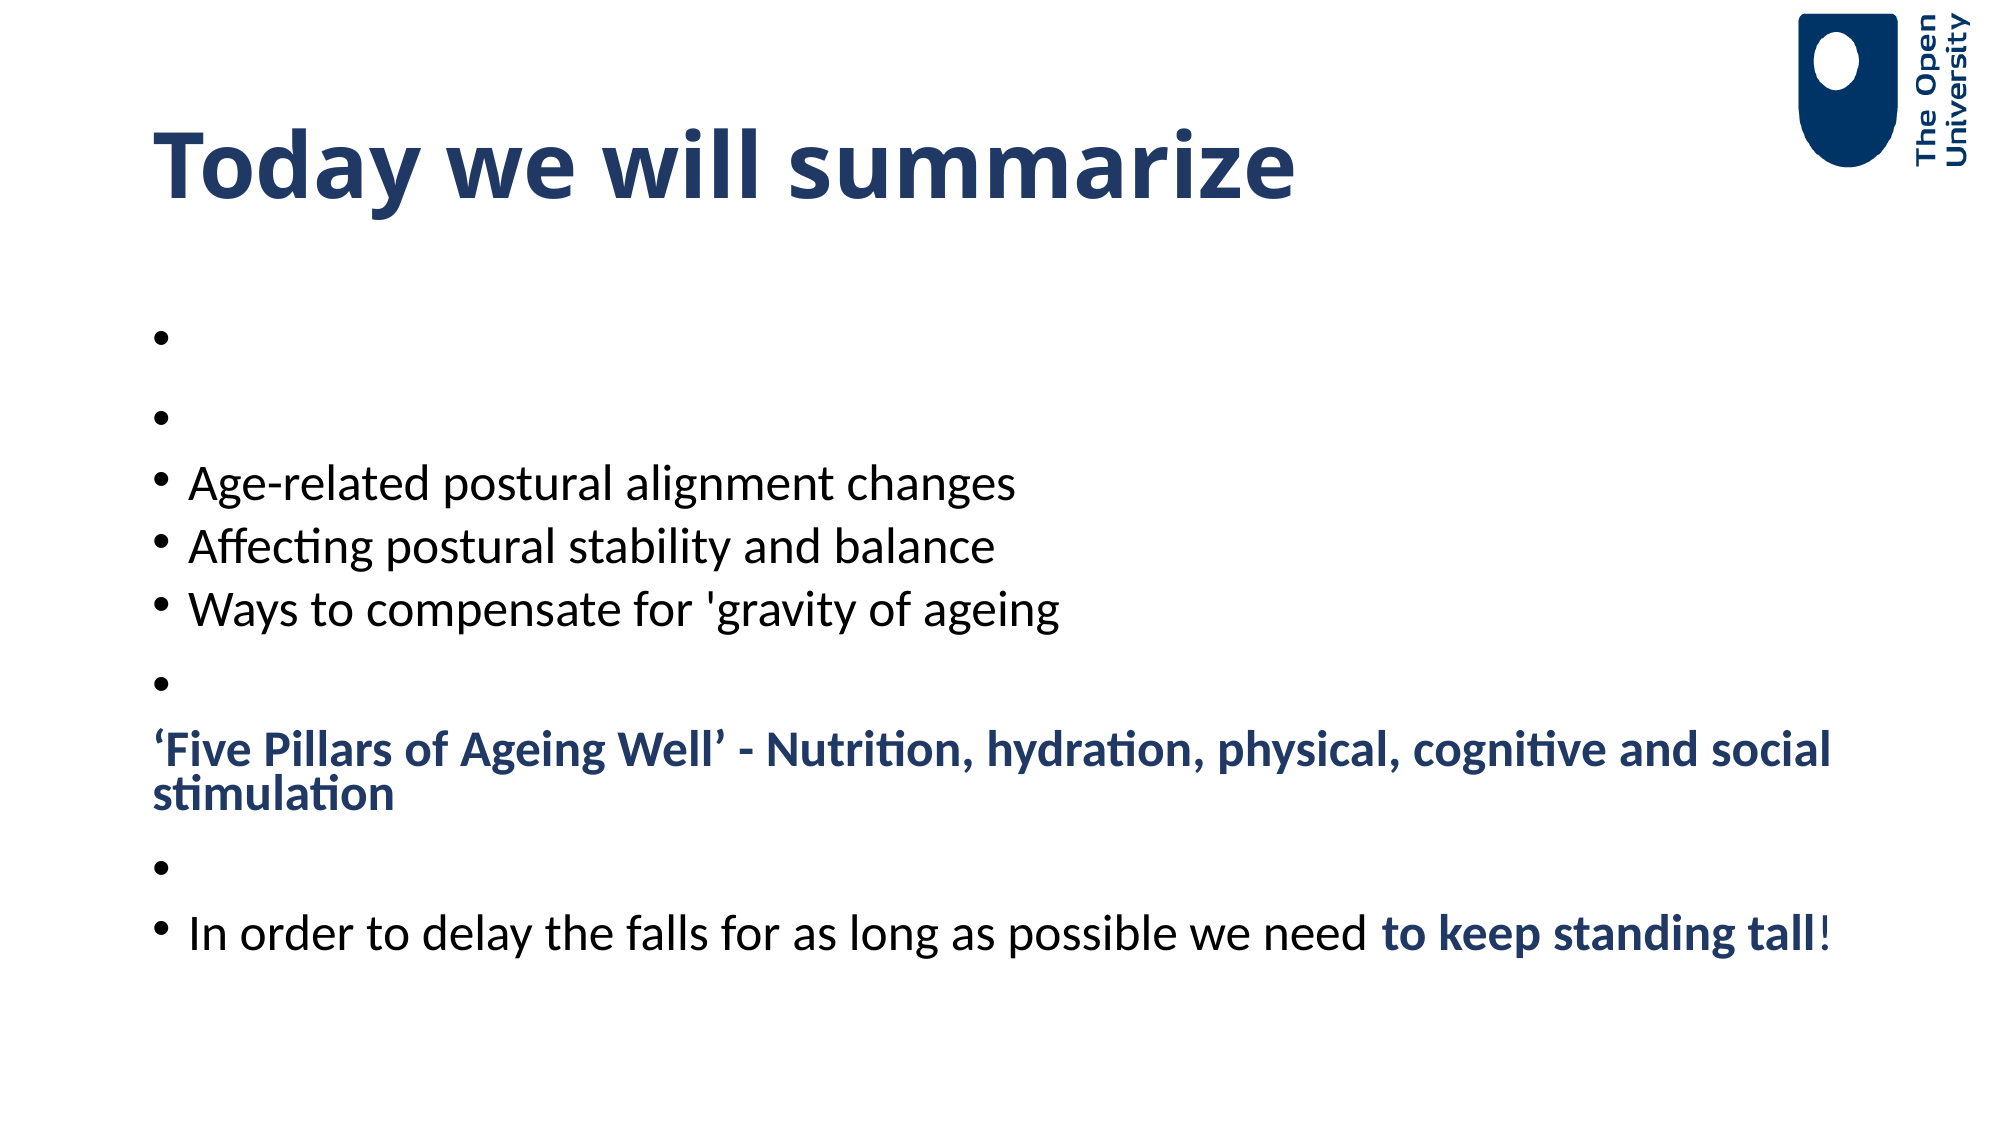

# Today we will summarize
Age-related postural alignment changes
Affecting postural stability and balance
Ways to compensate for 'gravity of ageing
‘Five Pillars of Ageing Well’ - Nutrition, hydration, physical, cognitive and social stimulation
In order to delay the falls for as long as possible we need to keep standing tall!